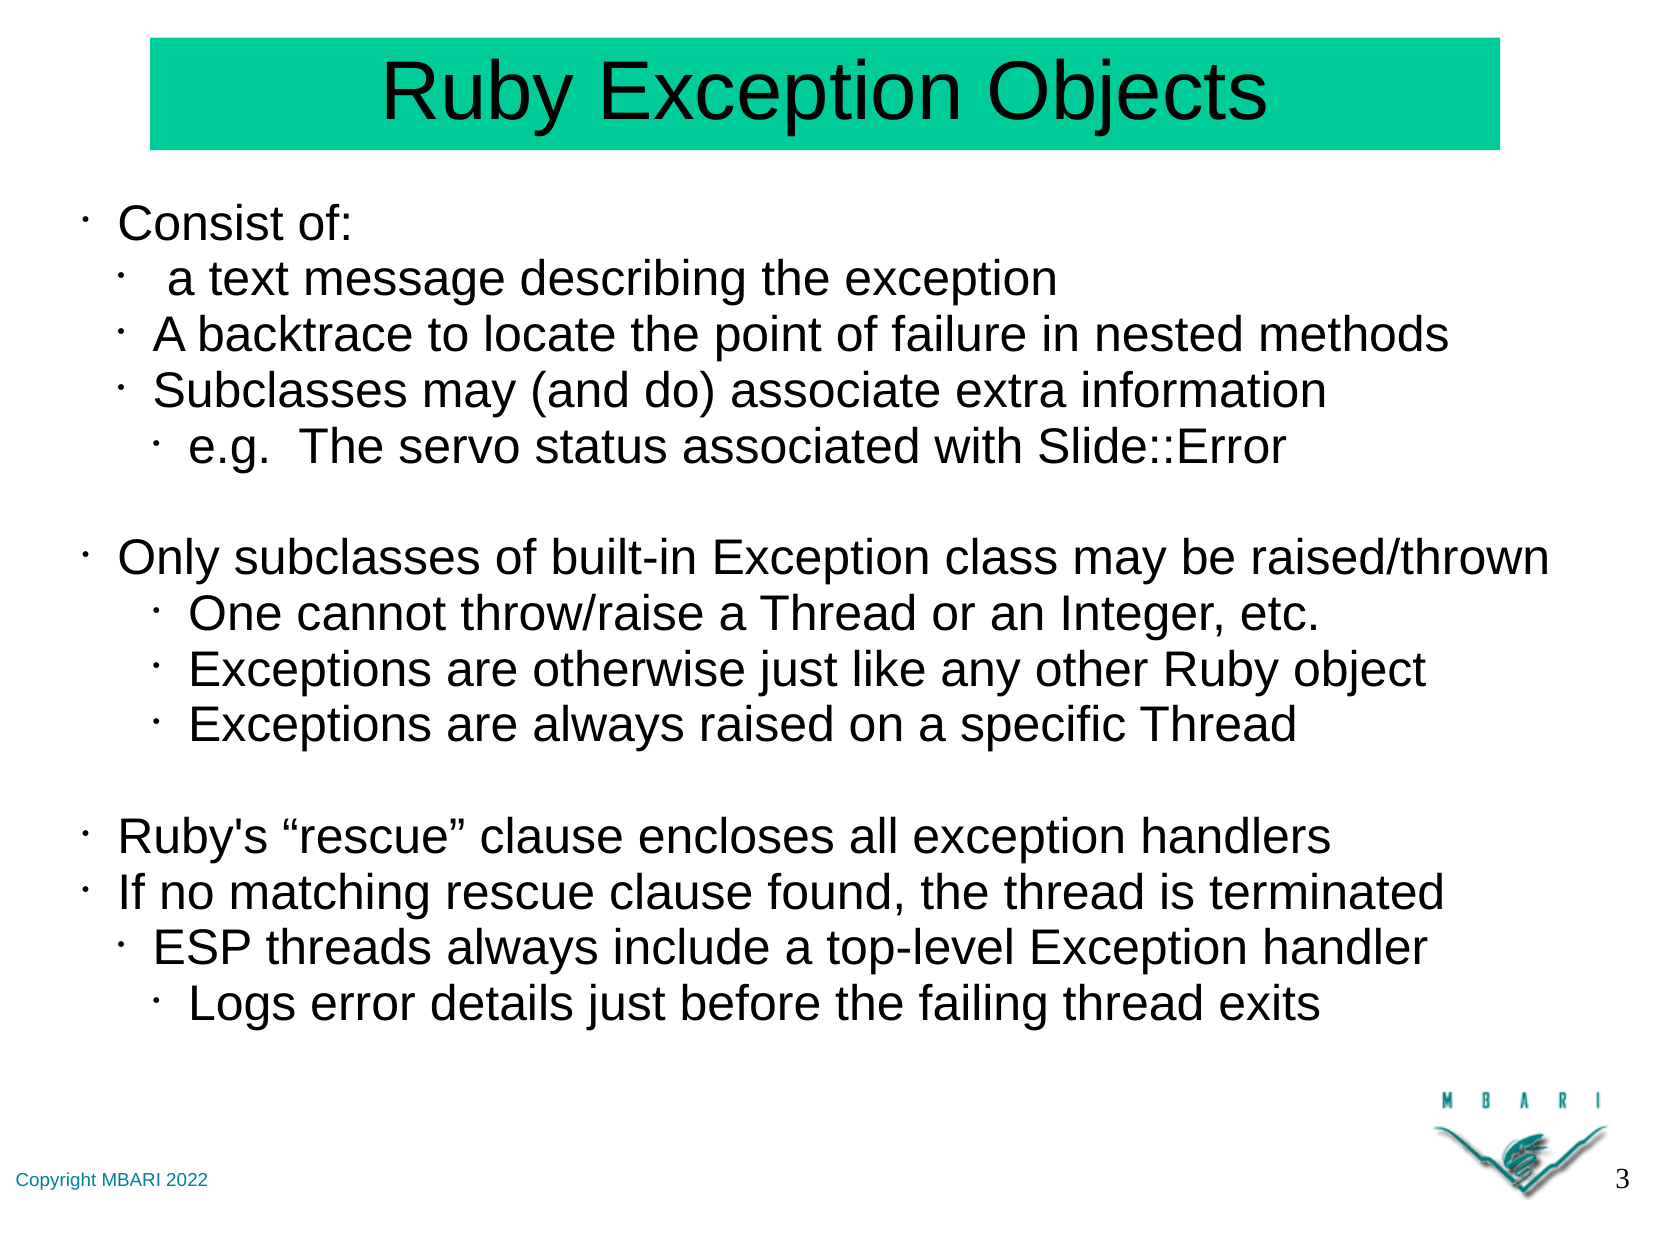

Ruby Exception Objects
Consist of:
 a text message describing the exception
A backtrace to locate the point of failure in nested methods
Subclasses may (and do) associate extra information
e.g. The servo status associated with Slide::Error
Only subclasses of built-in Exception class may be raised/thrown
One cannot throw/raise a Thread or an Integer, etc.
Exceptions are otherwise just like any other Ruby object
Exceptions are always raised on a specific Thread
Ruby's “rescue” clause encloses all exception handlers
If no matching rescue clause found, the thread is terminated
ESP threads always include a top-level Exception handler
Logs error details just before the failing thread exits